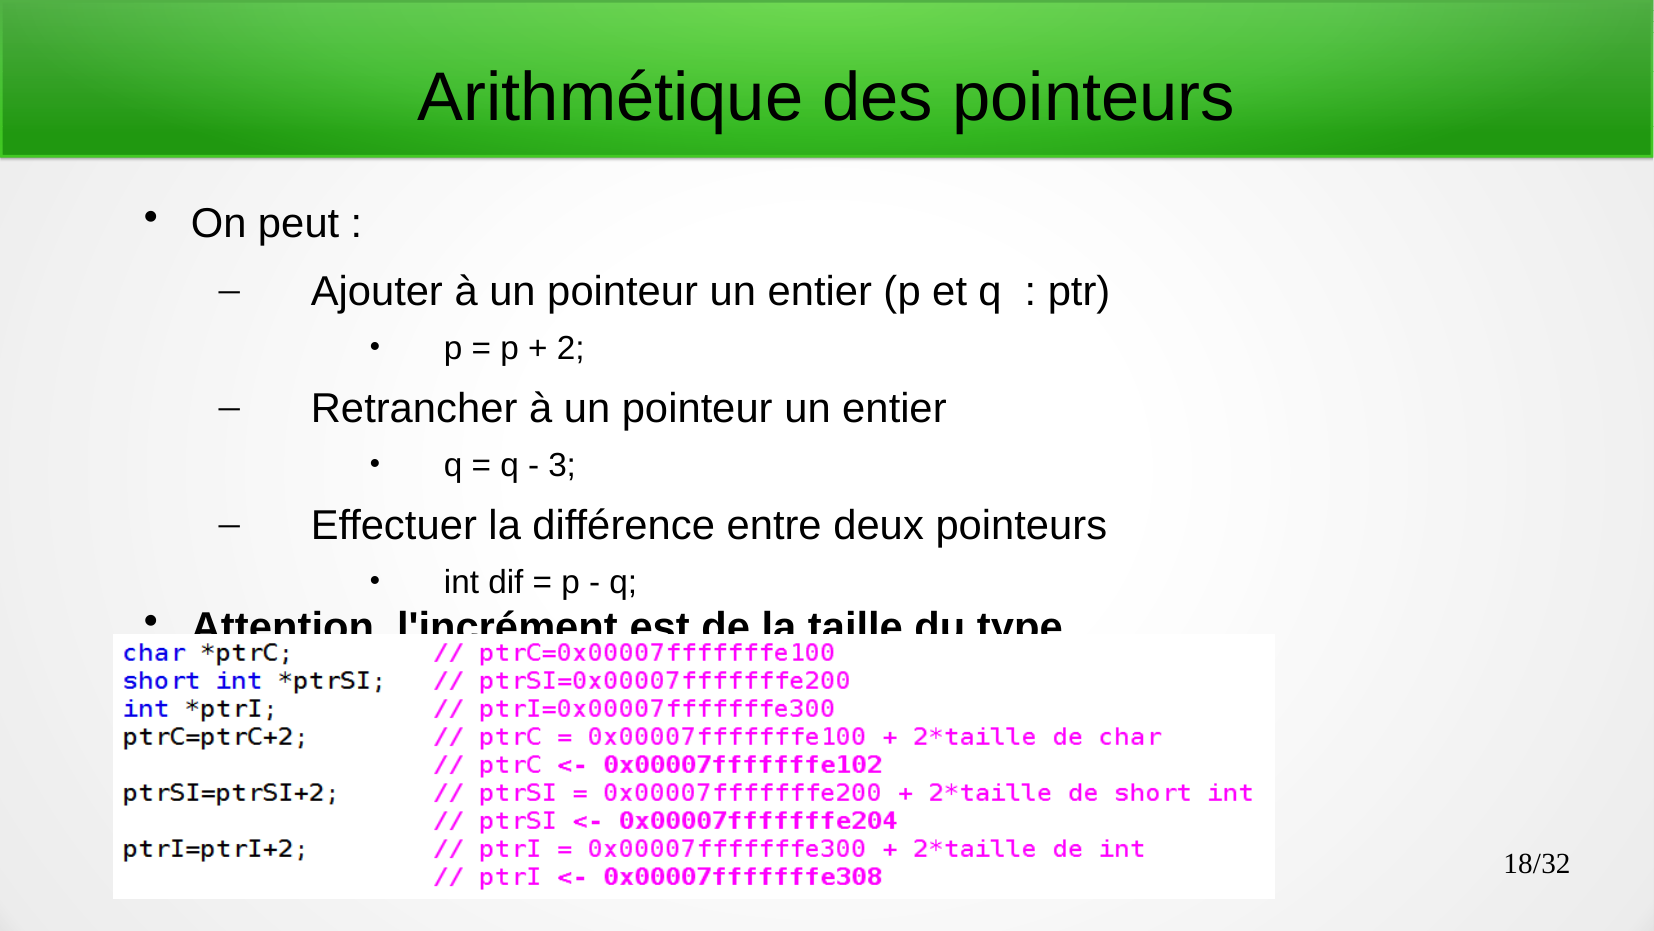

# Arithmétique des pointeurs
On peut :
Ajouter à un pointeur un entier (p et q : ptr)
p = p + 2;
Retrancher à un pointeur un entier
q = q - 3;
Effectuer la différence entre deux pointeurs
int dif = p - q;
Attention, l'incrément est de la taille du type
18